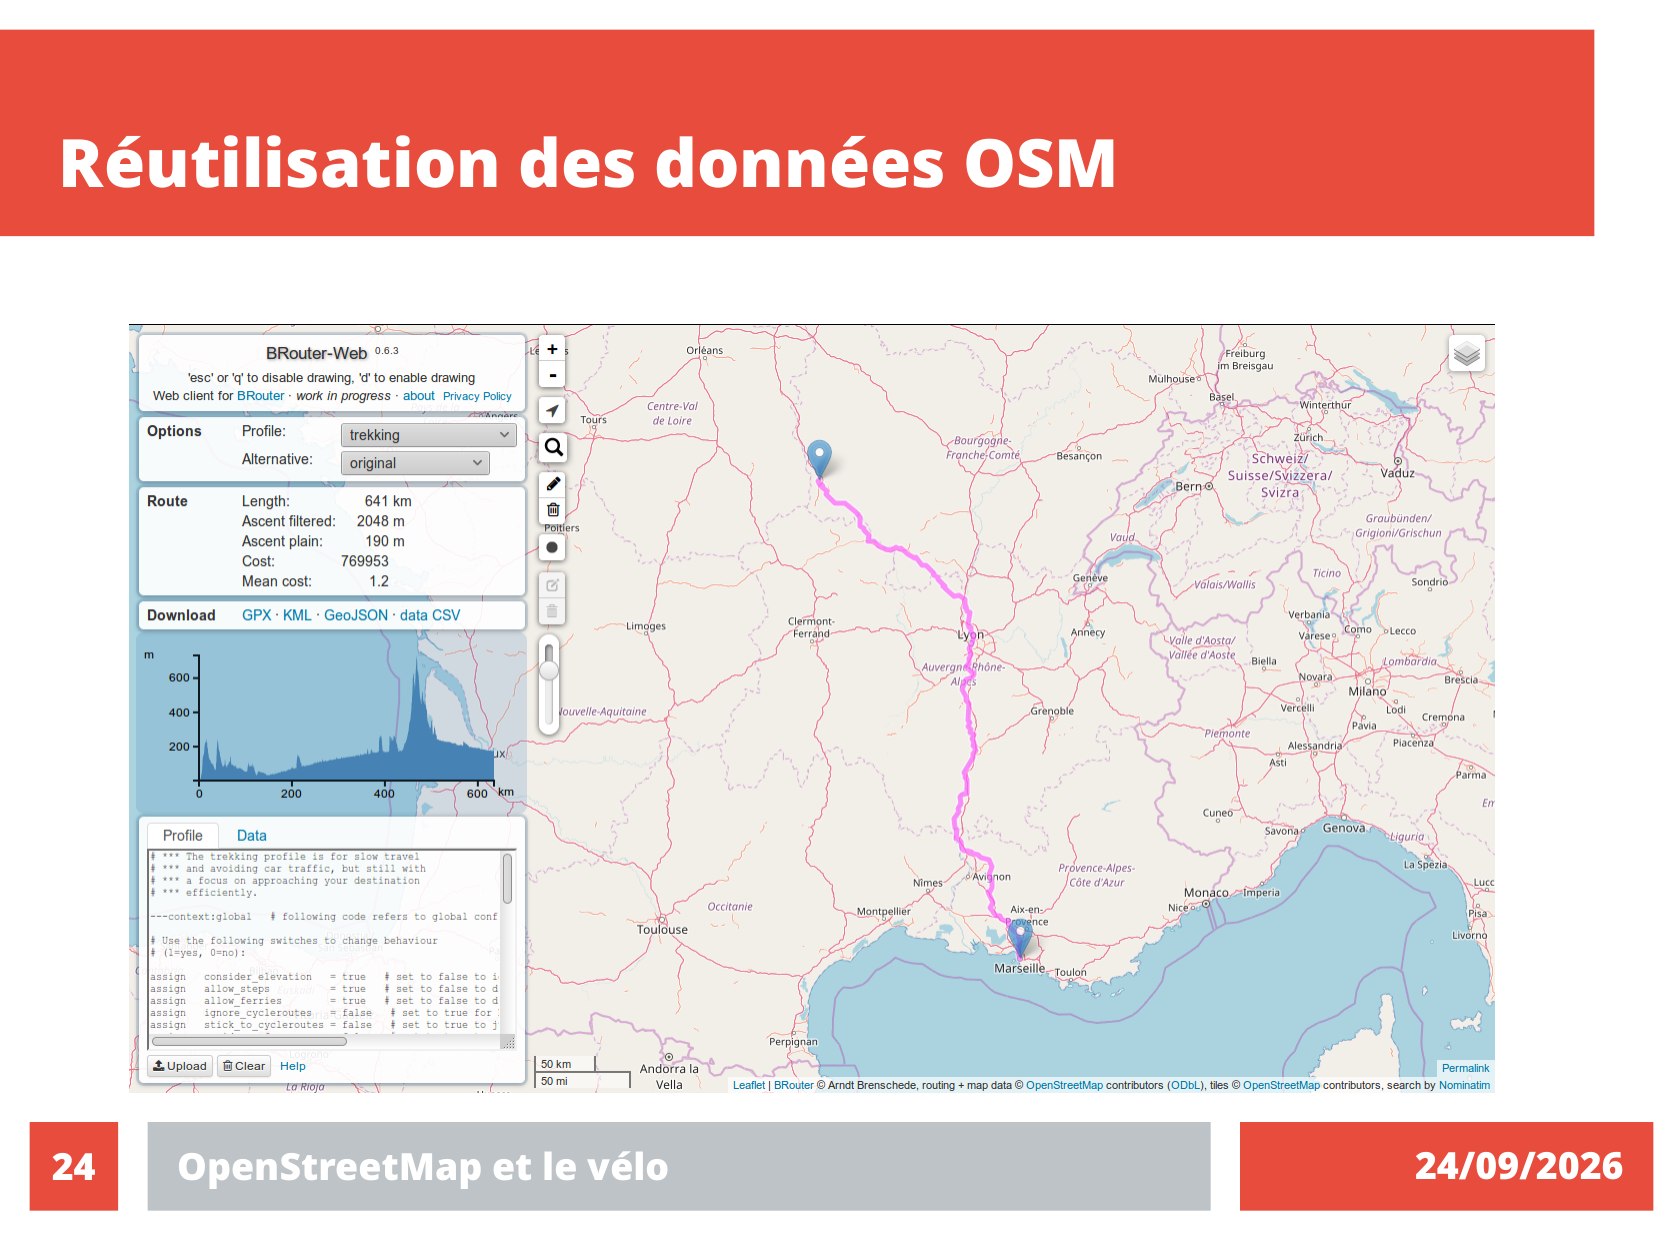

# Réutilisation des données OSM
24
OpenStreetMap et le vélo